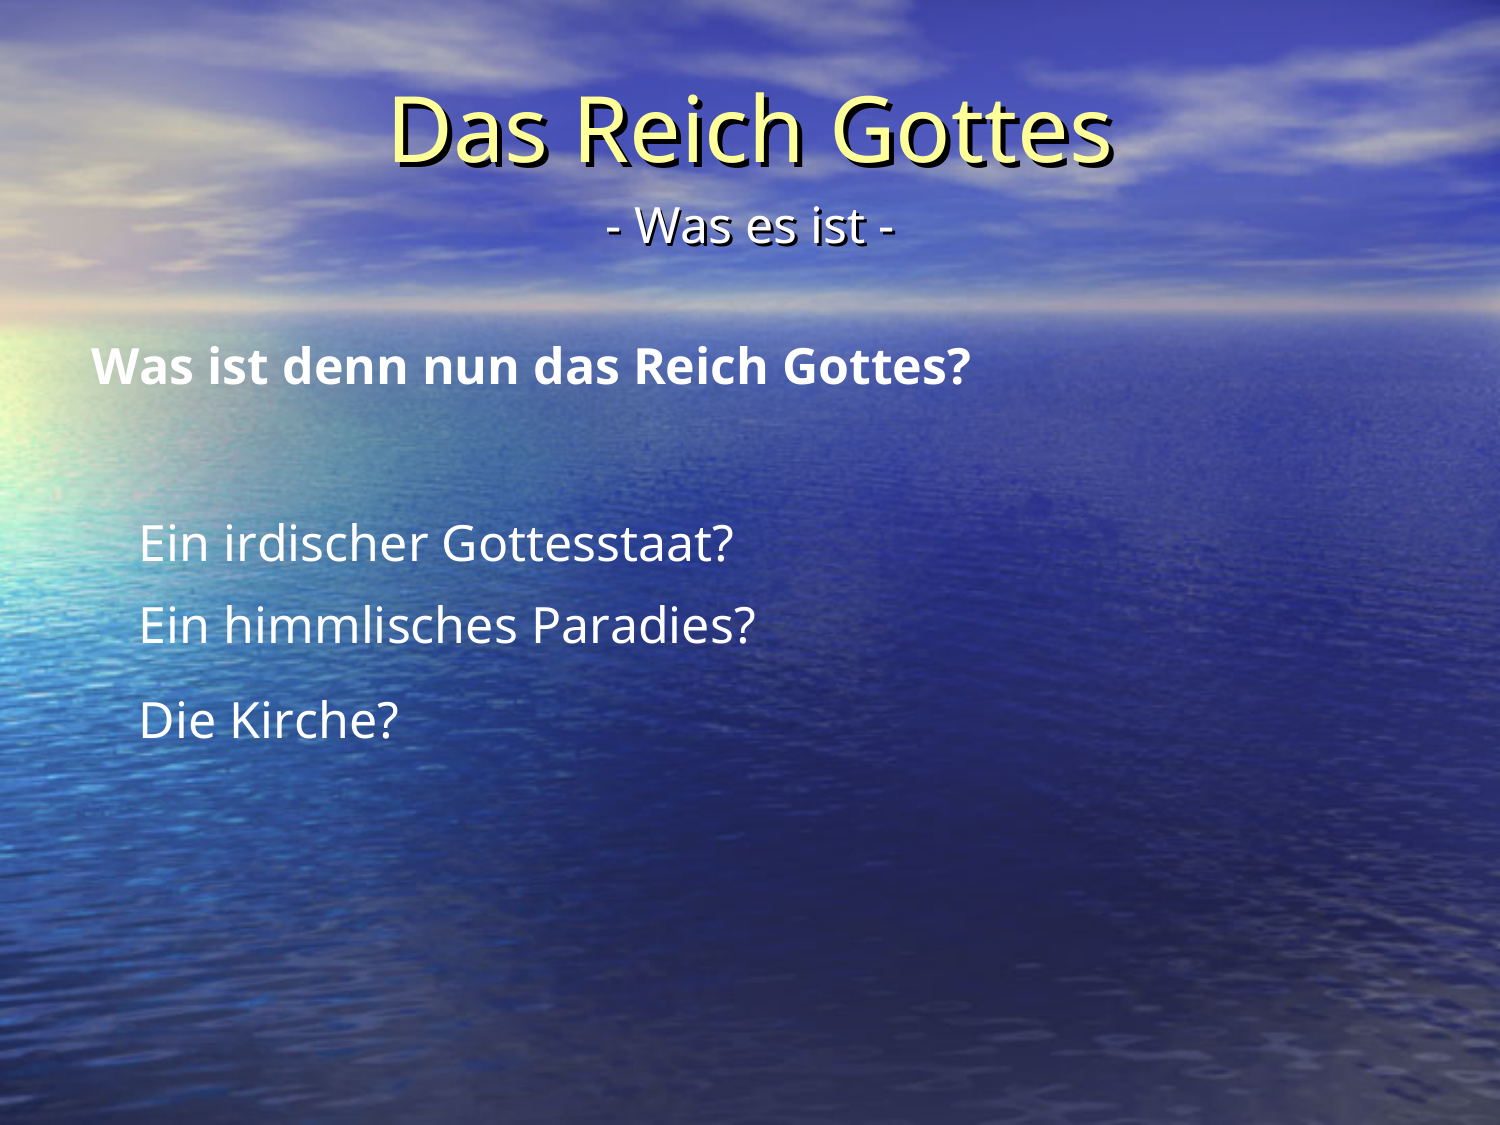

# Das Reich Gottes - Was es ist -
Was ist denn nun das Reich Gottes?
Ein irdischer Gottesstaat?
Ein himmlisches Paradies?
Die Kirche?